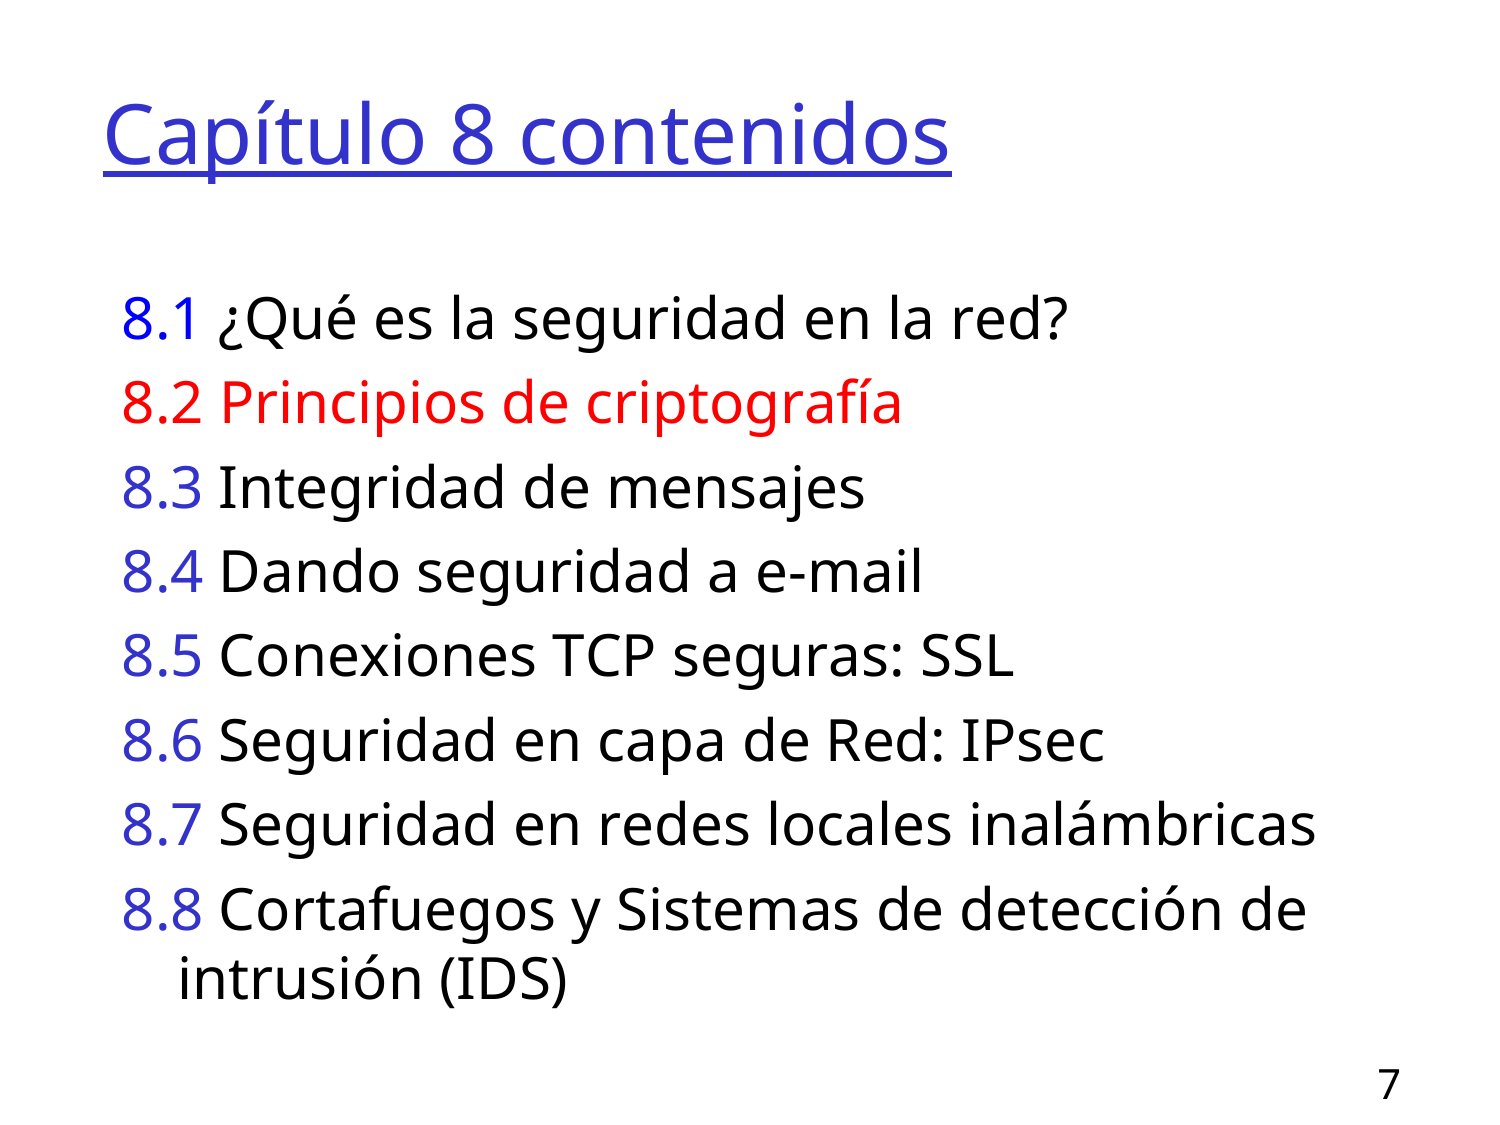

# Capítulo 8 contenidos
8.1 ¿Qué es la seguridad en la red?
8.2 Principios de criptografía
8.3 Integridad de mensajes
8.4 Dando seguridad a e-mail
8.5 Conexiones TCP seguras: SSL
8.6 Seguridad en capa de Red: IPsec
8.7 Seguridad en redes locales inalámbricas
8.8 Cortafuegos y Sistemas de detección de intrusión (IDS)
7